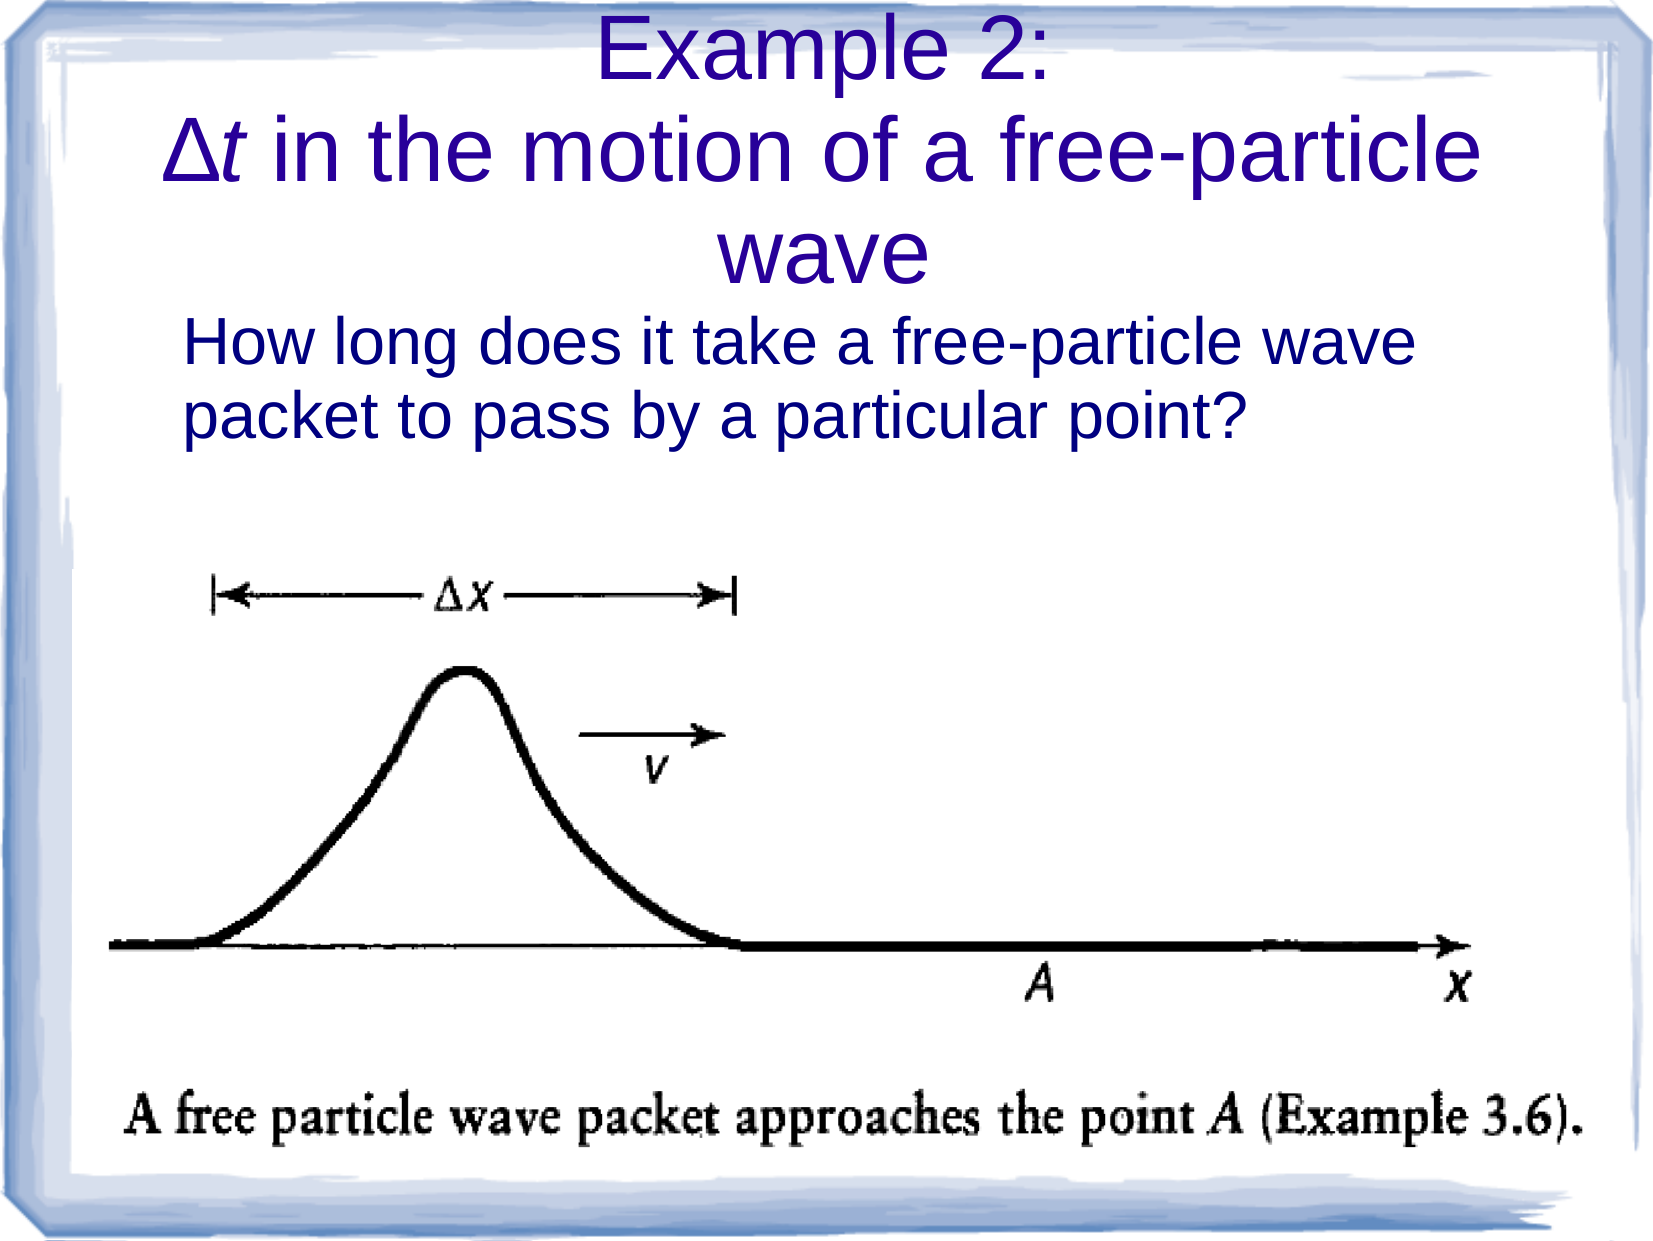

# Example 2: ∆t in the motion of a free-particle wave
 How long does it take a free-particle wave packet to pass by a particular point?